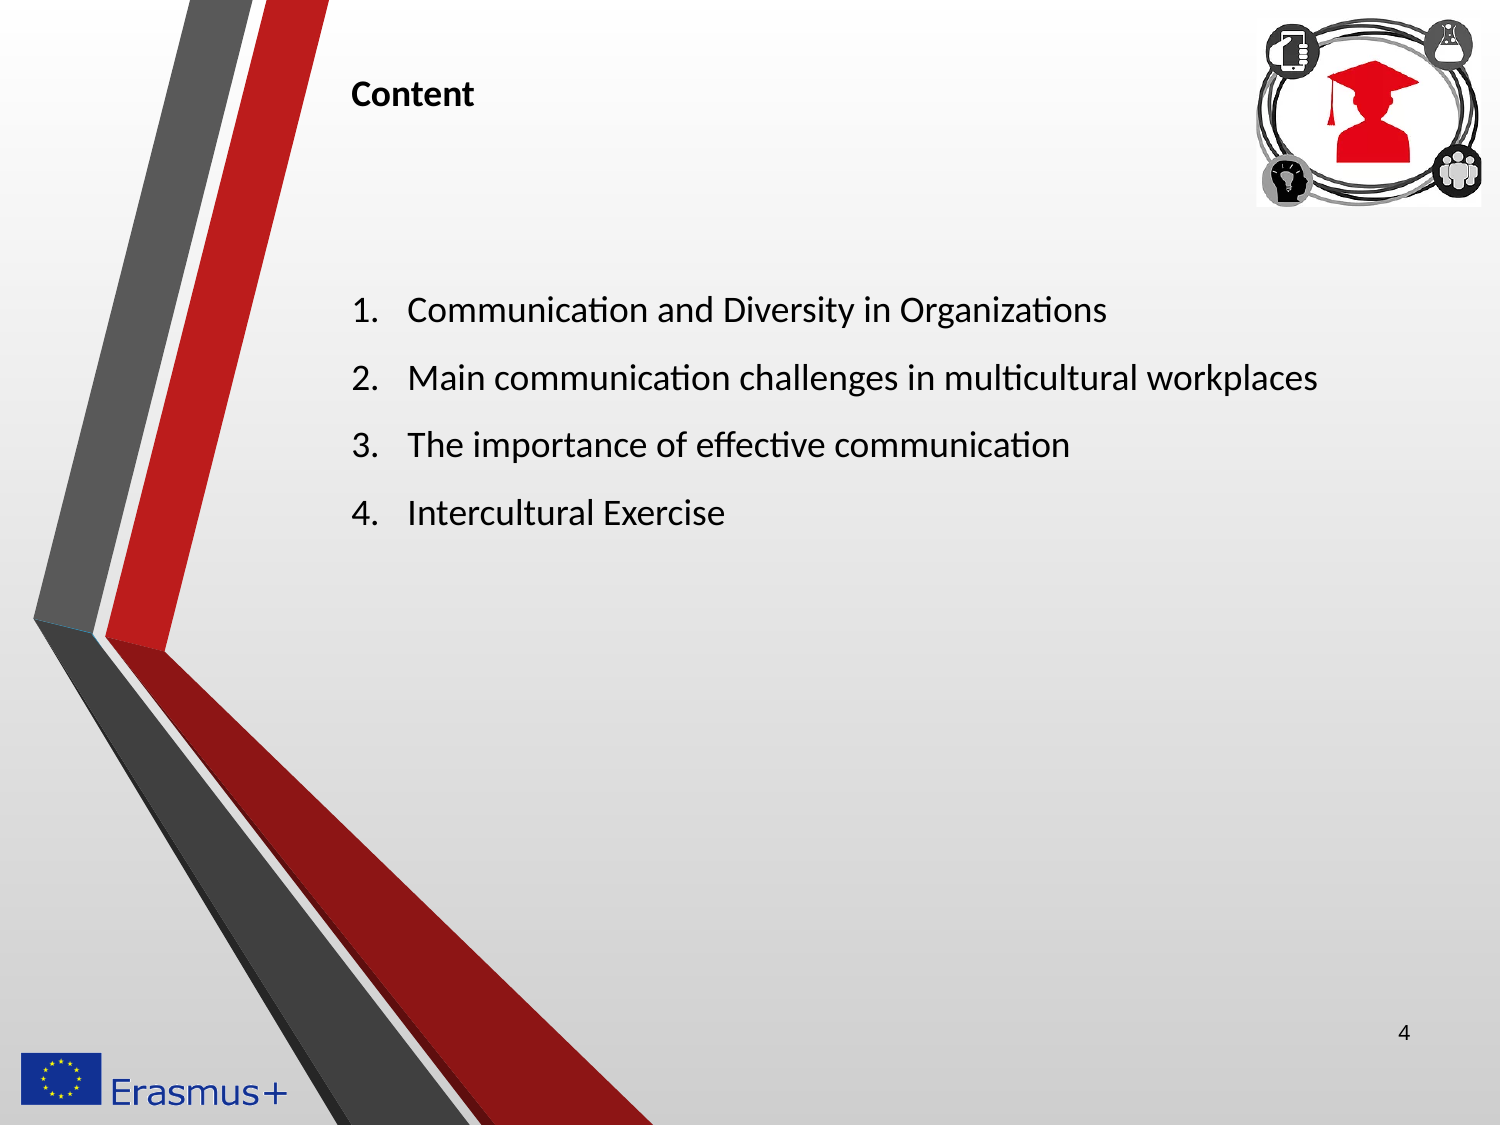

Content
Communication and Diversity in Organizations
Main communication challenges in multicultural workplaces
The importance of effective communication
Intercultural Exercise